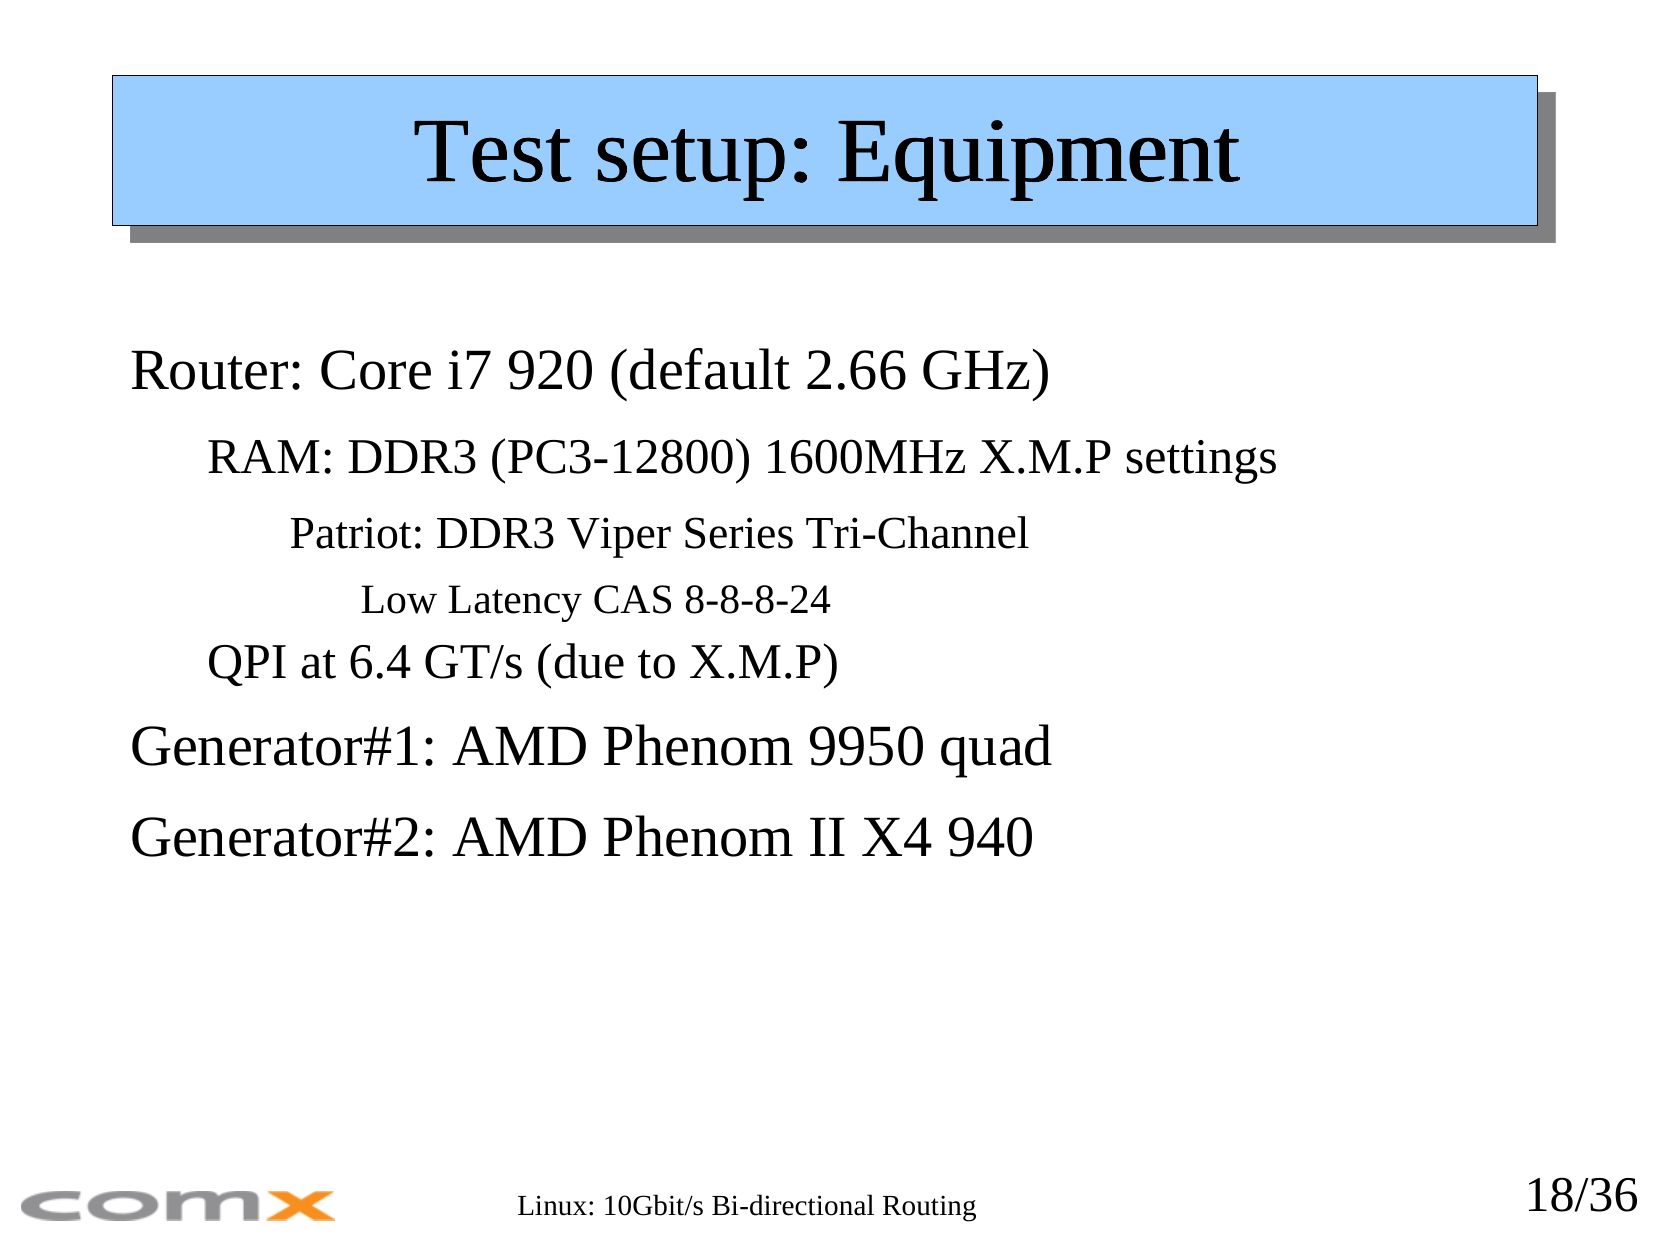

# Test setup: Equipment
Router: Core i7 920 (default 2.66 GHz)
RAM: DDR3 (PC3-12800) 1600MHz X.M.P settings
Patriot: DDR3 Viper Series Tri-Channel
Low Latency CAS 8-8-8-24
QPI at 6.4 GT/s (due to X.M.P)
Generator#1: AMD Phenom 9950 quad
Generator#2: AMD Phenom II X4 940